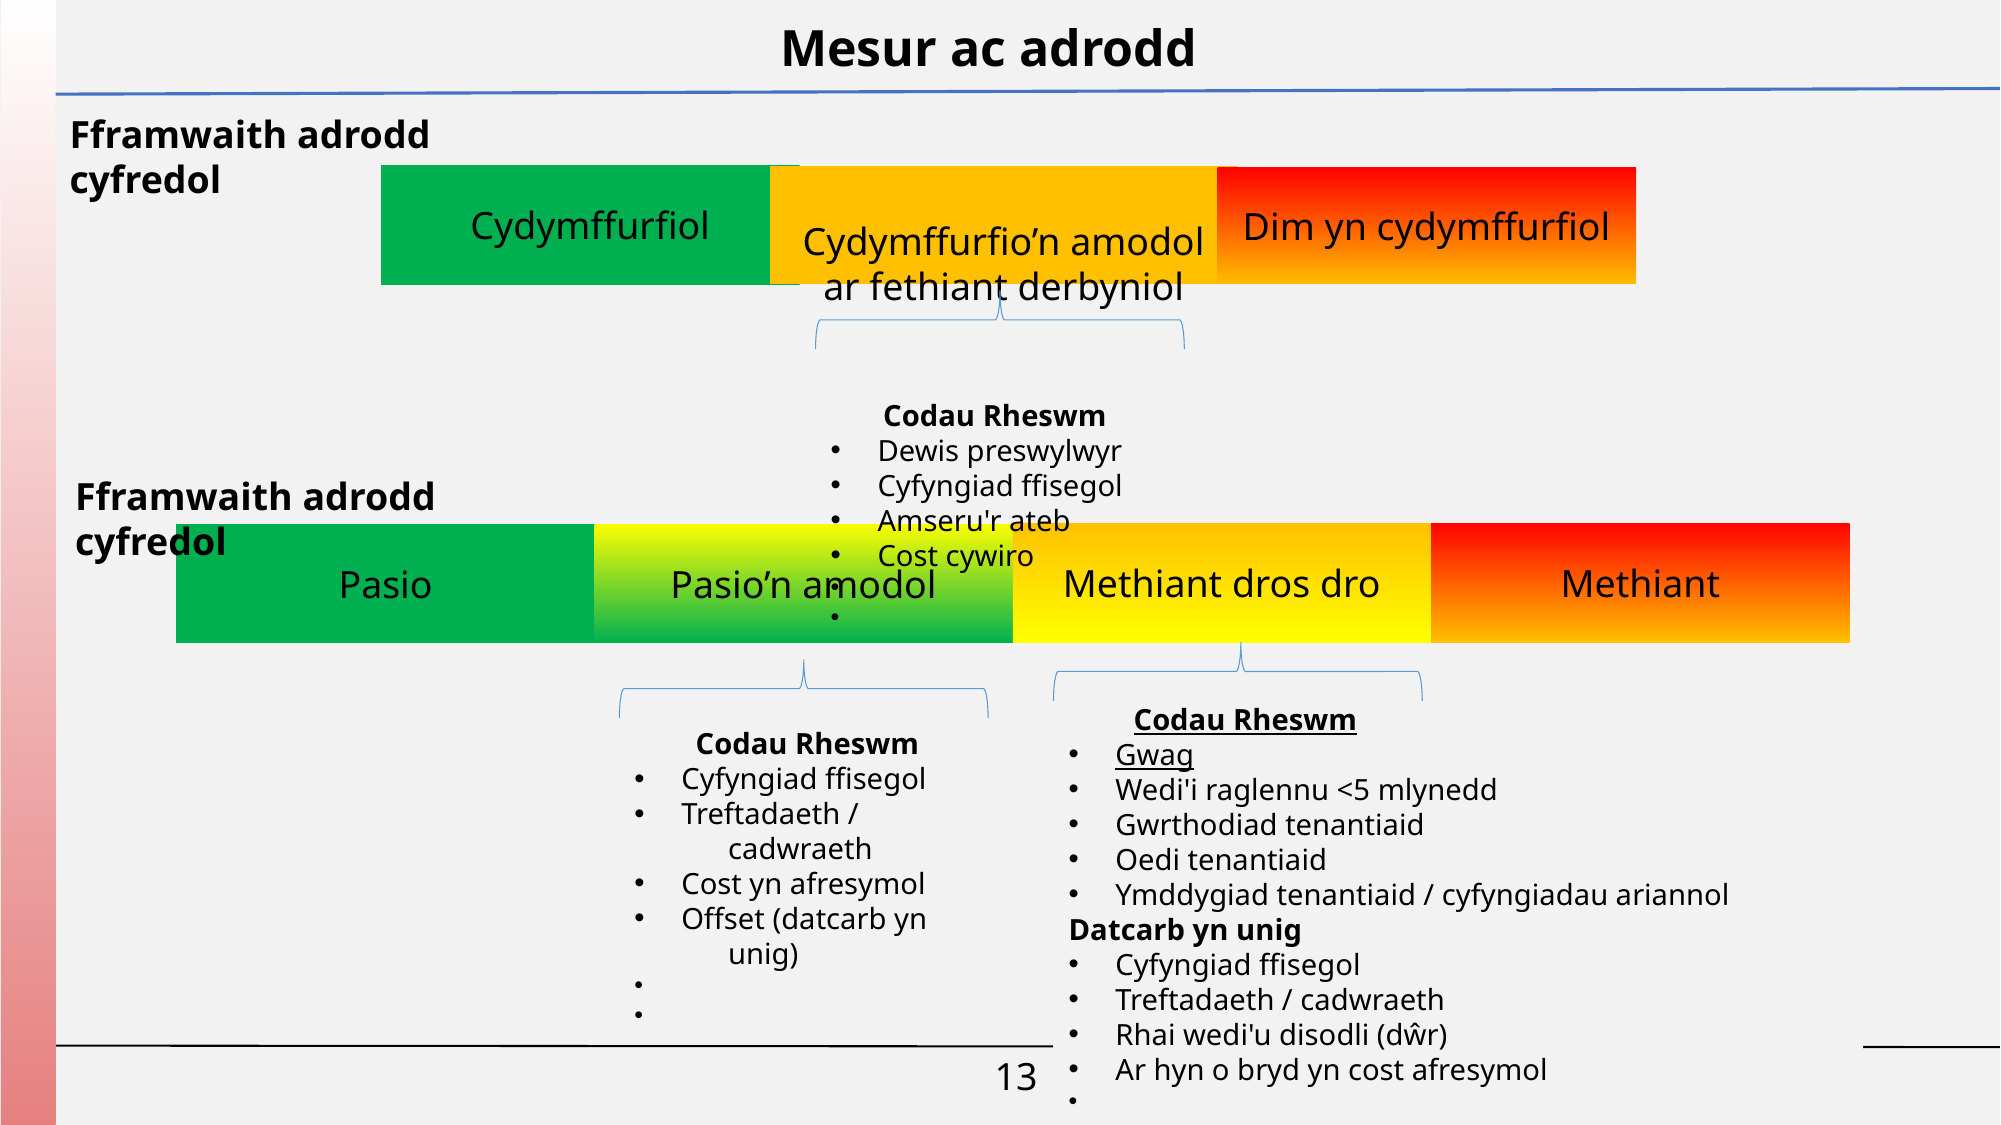

Fframwaith adrodd cyfredol
Cydymffurfiol
Cydymffurfio’n amodol ar fethiant derbyniol
Dim yn cydymffurfiol
Codau Rheswm
Dewis preswylwyr
Cyfyngiad ffisegol
Amseru'r ateb
Cost cywiro
Fframwaith adrodd cyfredol
Methiant dros dro
Methiant
Pasio
Pasio’n amodol
 Codau Rheswm
Gwag
Wedi'i raglennu <5 mlynedd
Gwrthodiad tenantiaid
Oedi tenantiaid
Ymddygiad tenantiaid / cyfyngiadau ariannol
Datcarb yn unig
Cyfyngiad ffisegol
Treftadaeth / cadwraeth
Rhai wedi'u disodli (dŵr)
Ar hyn o bryd yn cost afresymol
Codau Rheswm
Cyfyngiad ffisegol
Treftadaeth / cadwraeth
Cost yn afresymol
Offset (datcarb yn unig)
Mesur ac adrodd